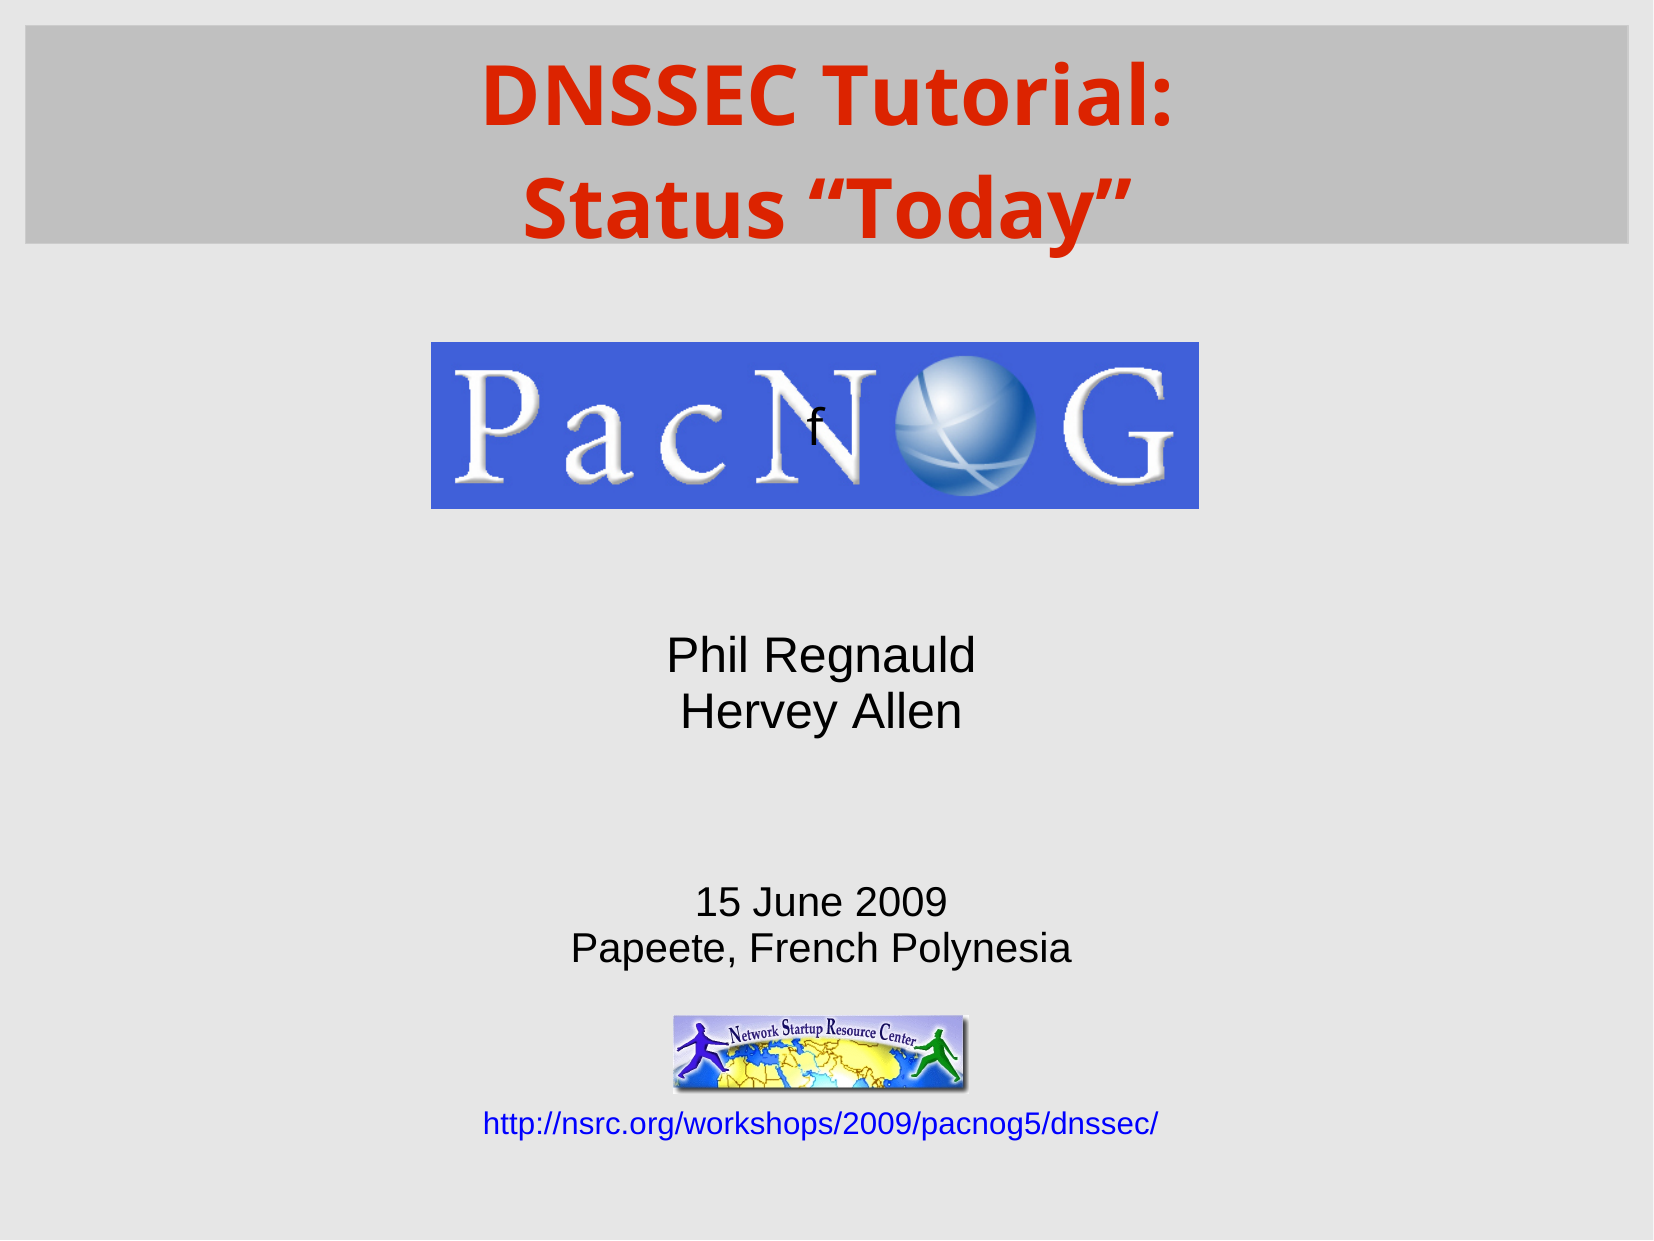

DNSSEC Tutorial:
Status “Today”
f
# Phil Regnauld
Hervey Allen
15 June 2009
Papeete, French Polynesia
http://nsrc.org/workshops/2009/pacnog5/dnssec/